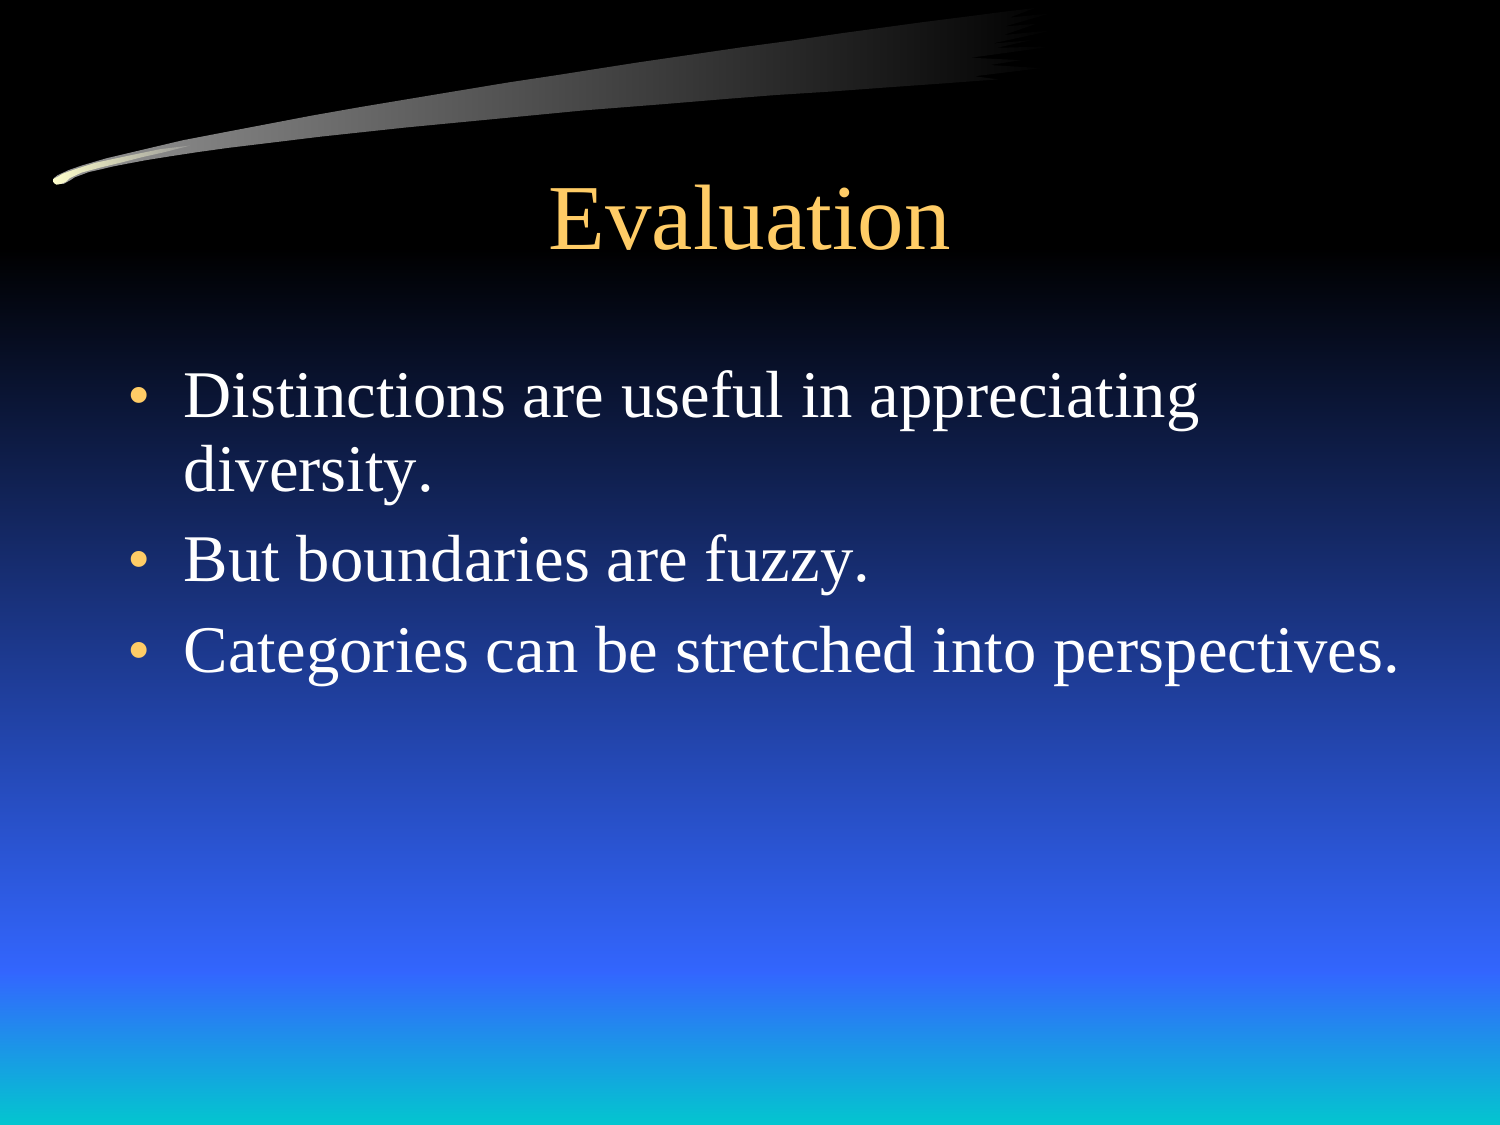

# Evaluation
Distinctions are useful in appreciating diversity.
But boundaries are fuzzy.
Categories can be stretched into perspectives.